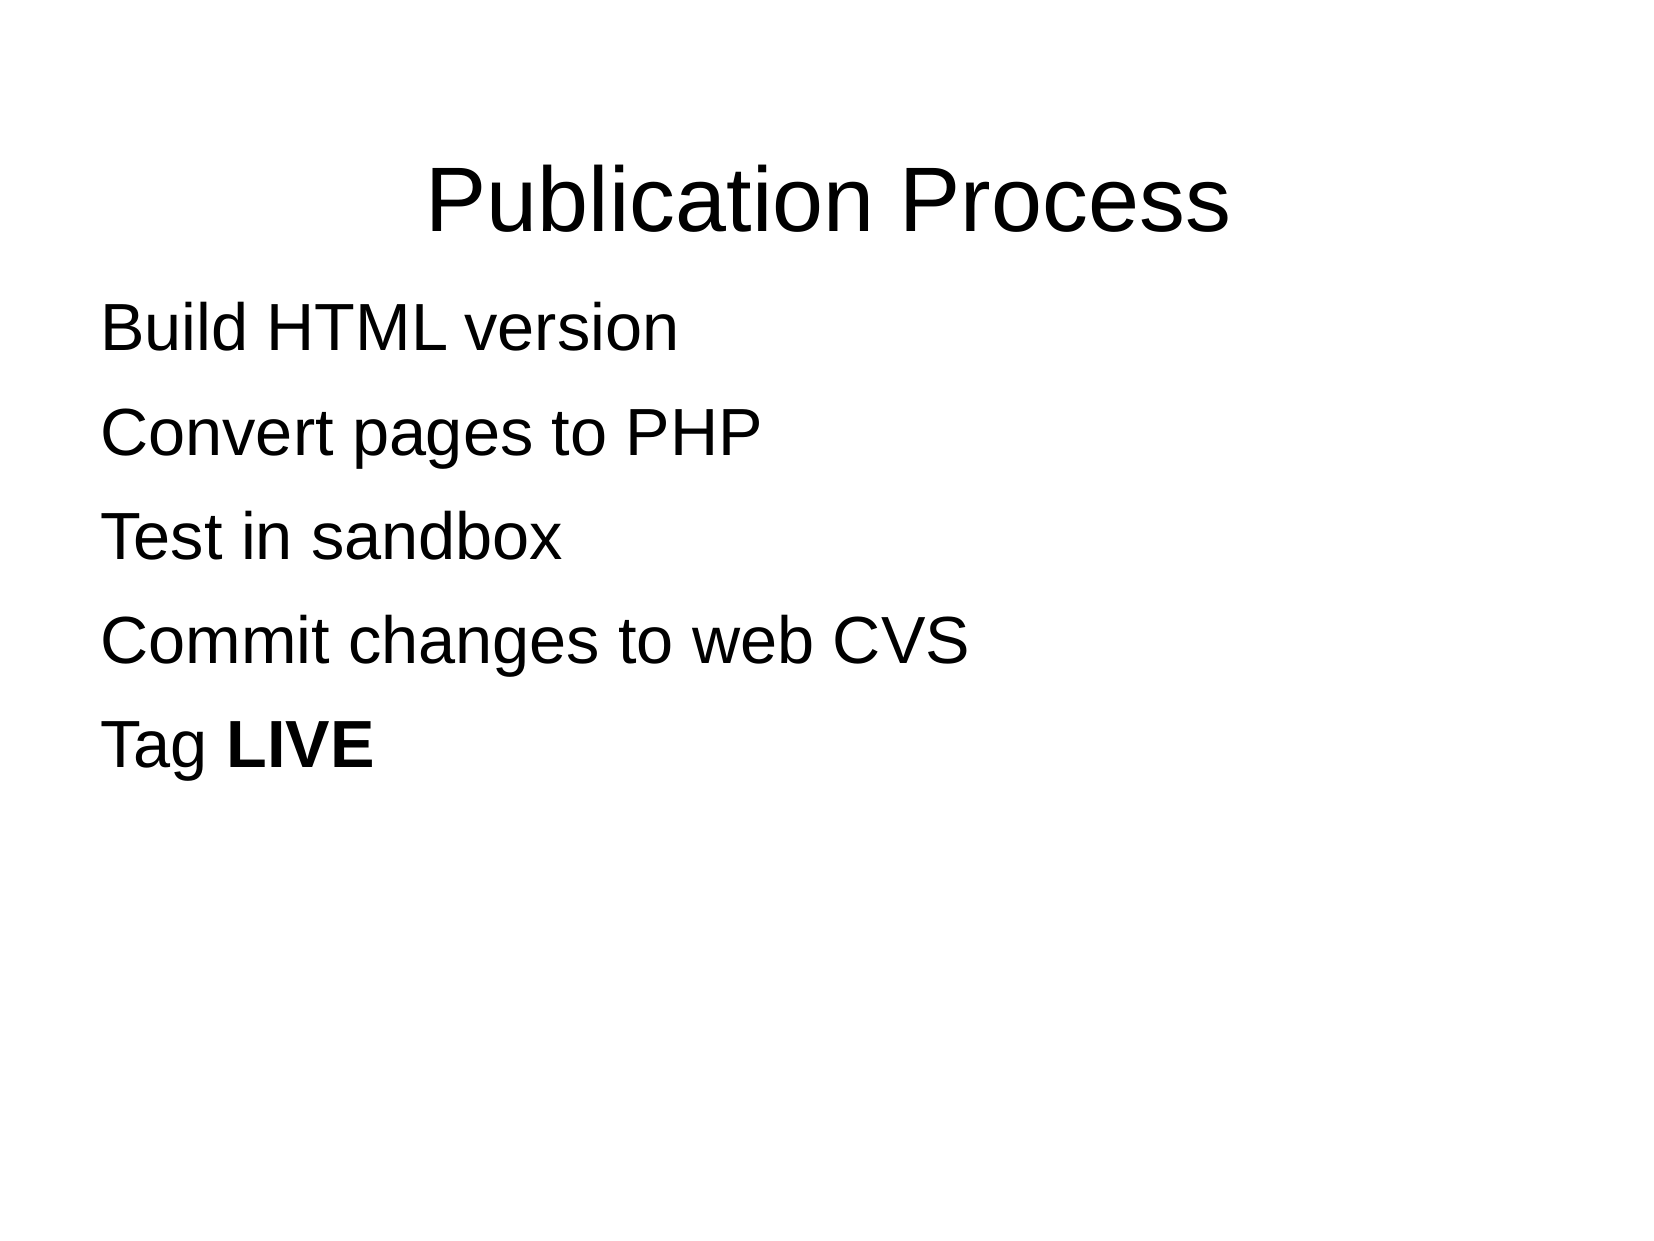

# Publication Process
Build HTML version
Convert pages to PHP
Test in sandbox
Commit changes to web CVS
Tag LIVE